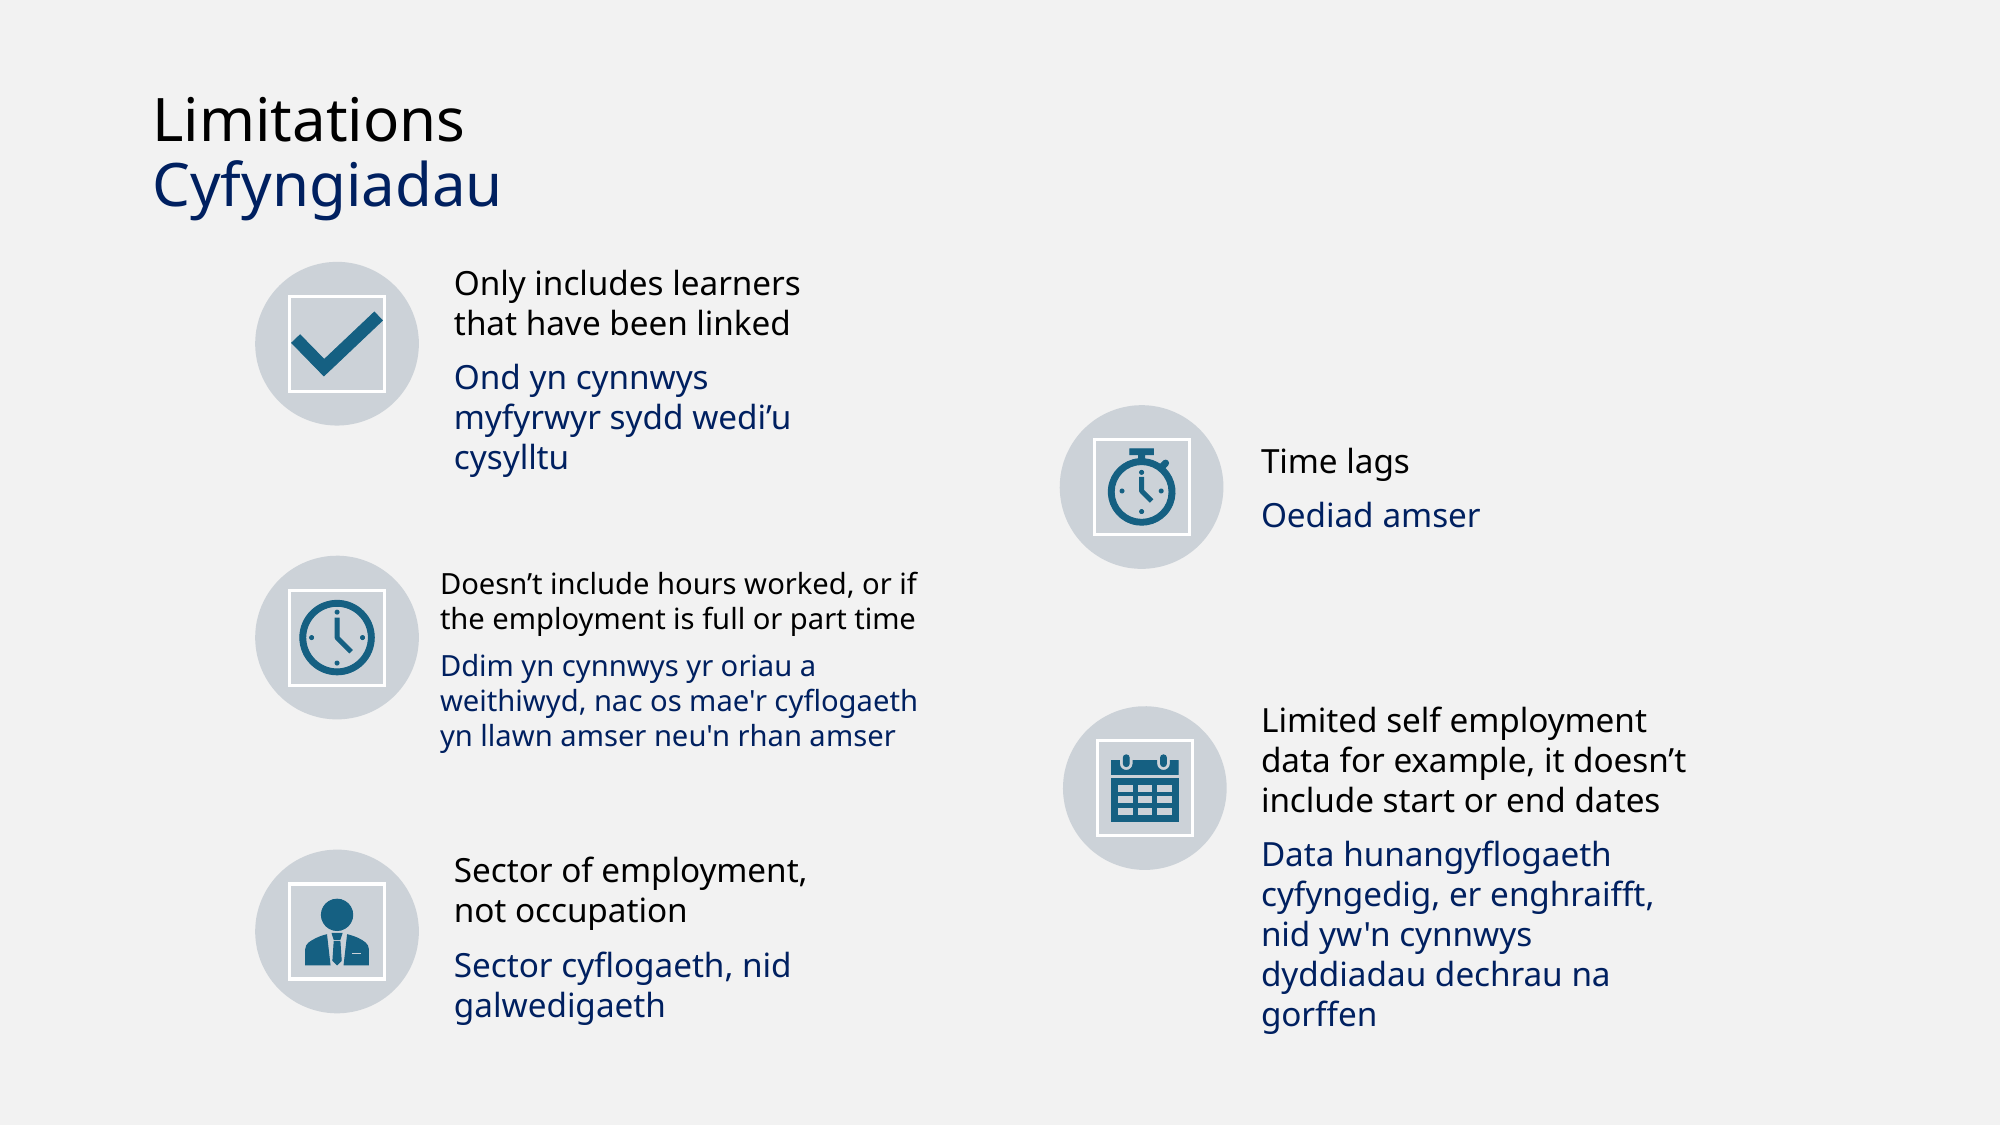

# Limitations Cyfyngiadau
Only includes learners that have been linked
Ond yn cynnwys myfyrwyr sydd wedi’u cysylltu
Doesn’t include hours worked, or if the employment is full or part time
Ddim yn cynnwys yr oriau a weithiwyd, nac os mae'r cyflogaeth yn llawn amser neu'n rhan amser
Sector of employment, not occupation
Sector cyflogaeth, nid galwedigaeth
Time lags
Oediad amser
Limited self employment data for example, it doesn’t include start or end dates
Data hunangyflogaeth cyfyngedig, er enghraifft, nid yw'n cynnwys dyddiadau dechrau na gorffen